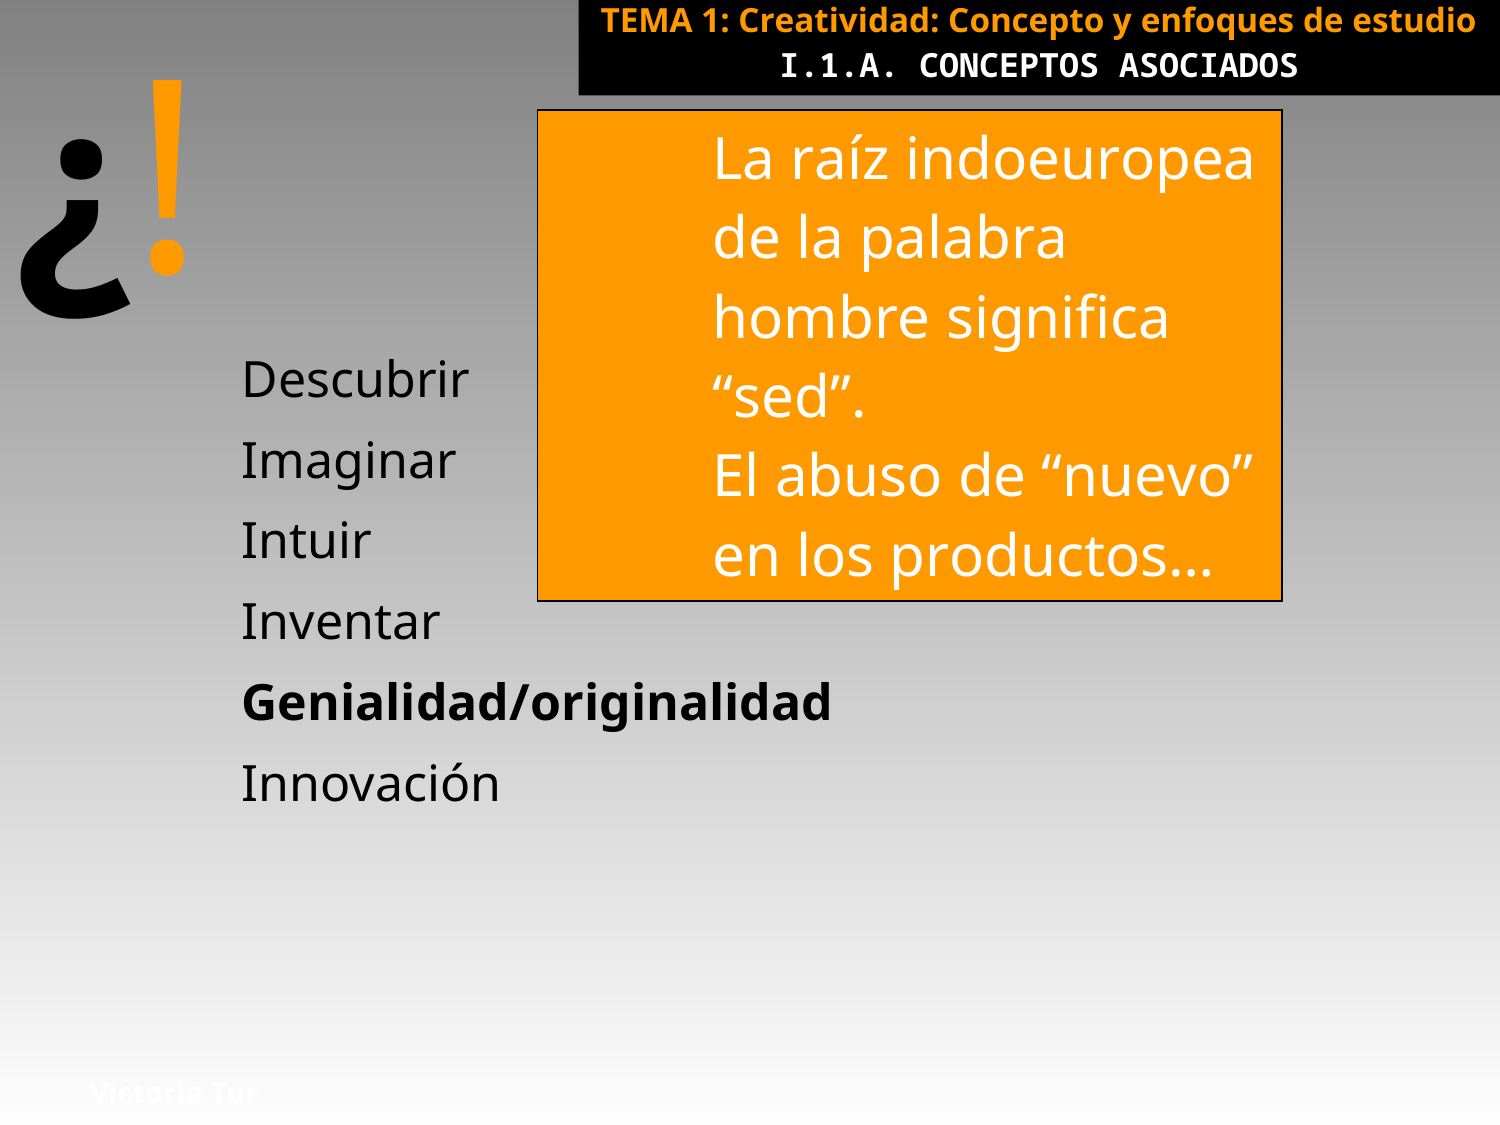

TEMA 1: Creatividad: Concepto y enfoques de estudio
I.1.A. CONCEPTOS ASOCIADOS
La raíz indoeuropea de la palabra hombre significa “sed”.
El abuso de “nuevo” en los productos…
# Descubrir
Imaginar
Intuir
Inventar
Genialidad/originalidad
Innovación